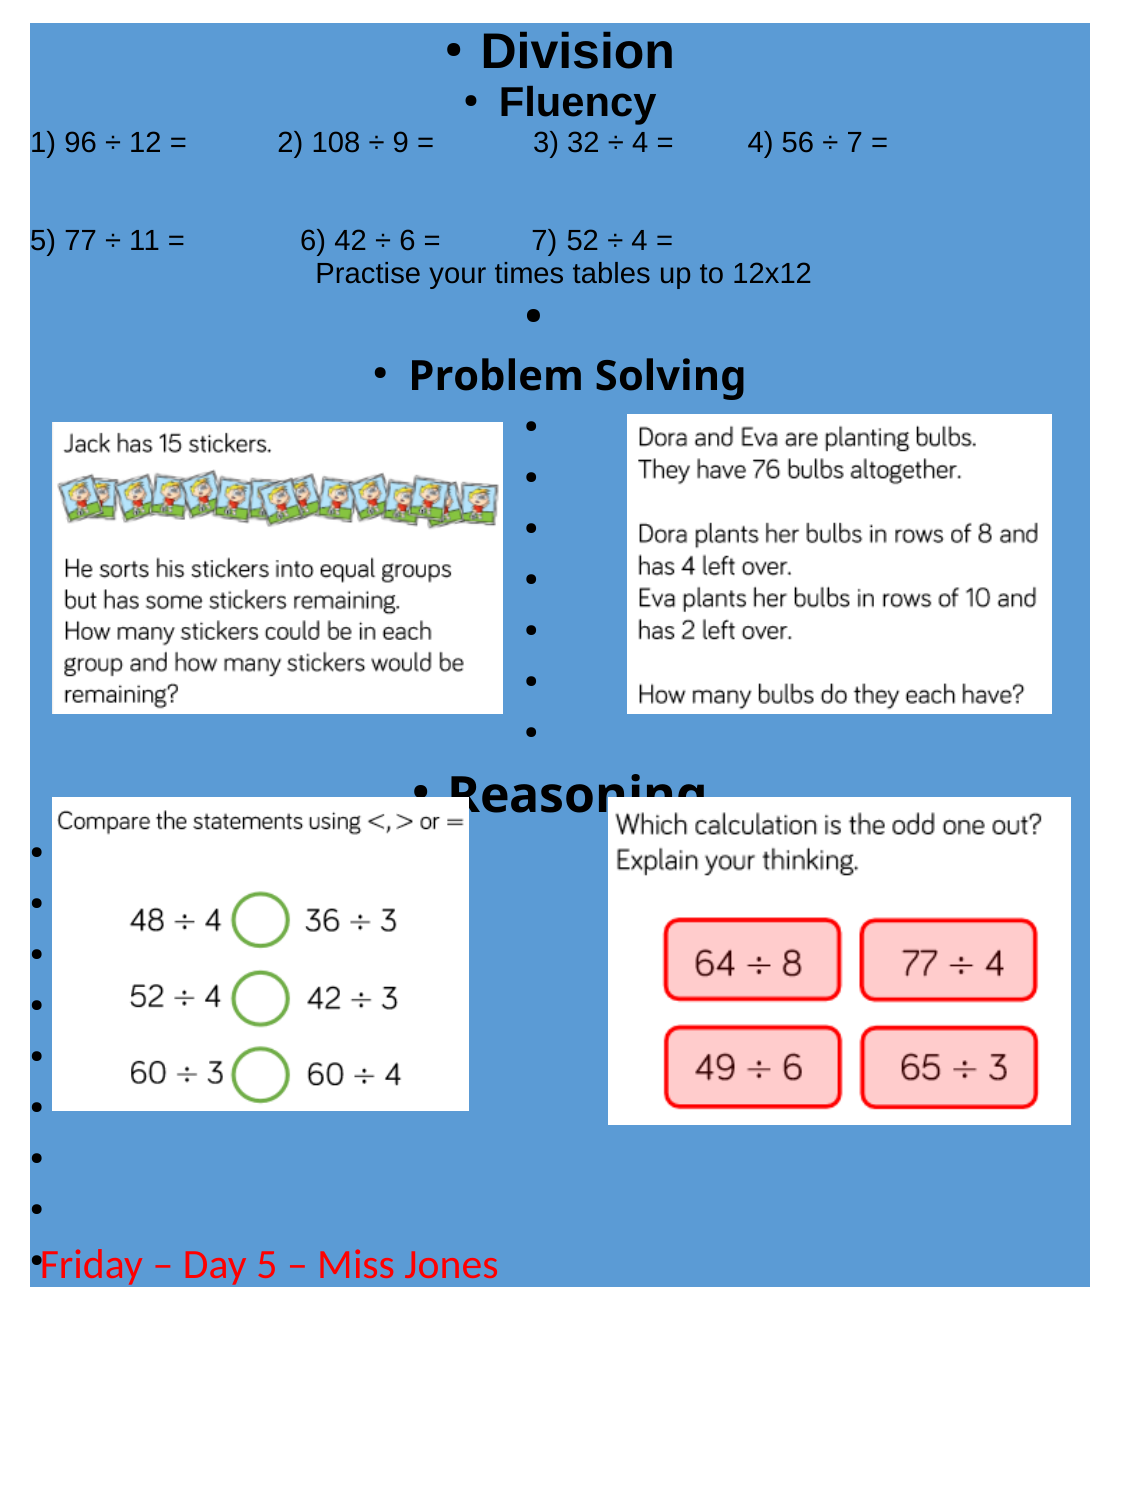

| Division Fluency 1) 96 ÷ 12 = 2) 108 ÷ 9 = 3) 32 ÷ 4 = 4) 56 ÷ 7 = 5) 77 ÷ 11 = 6) 42 ÷ 6 = 7) 52 ÷ 4 = Practise your times tables up to 12x12 |
| --- |
| Problem Solving |
| Reasoning |
Friday – Day 5 – Miss Jones